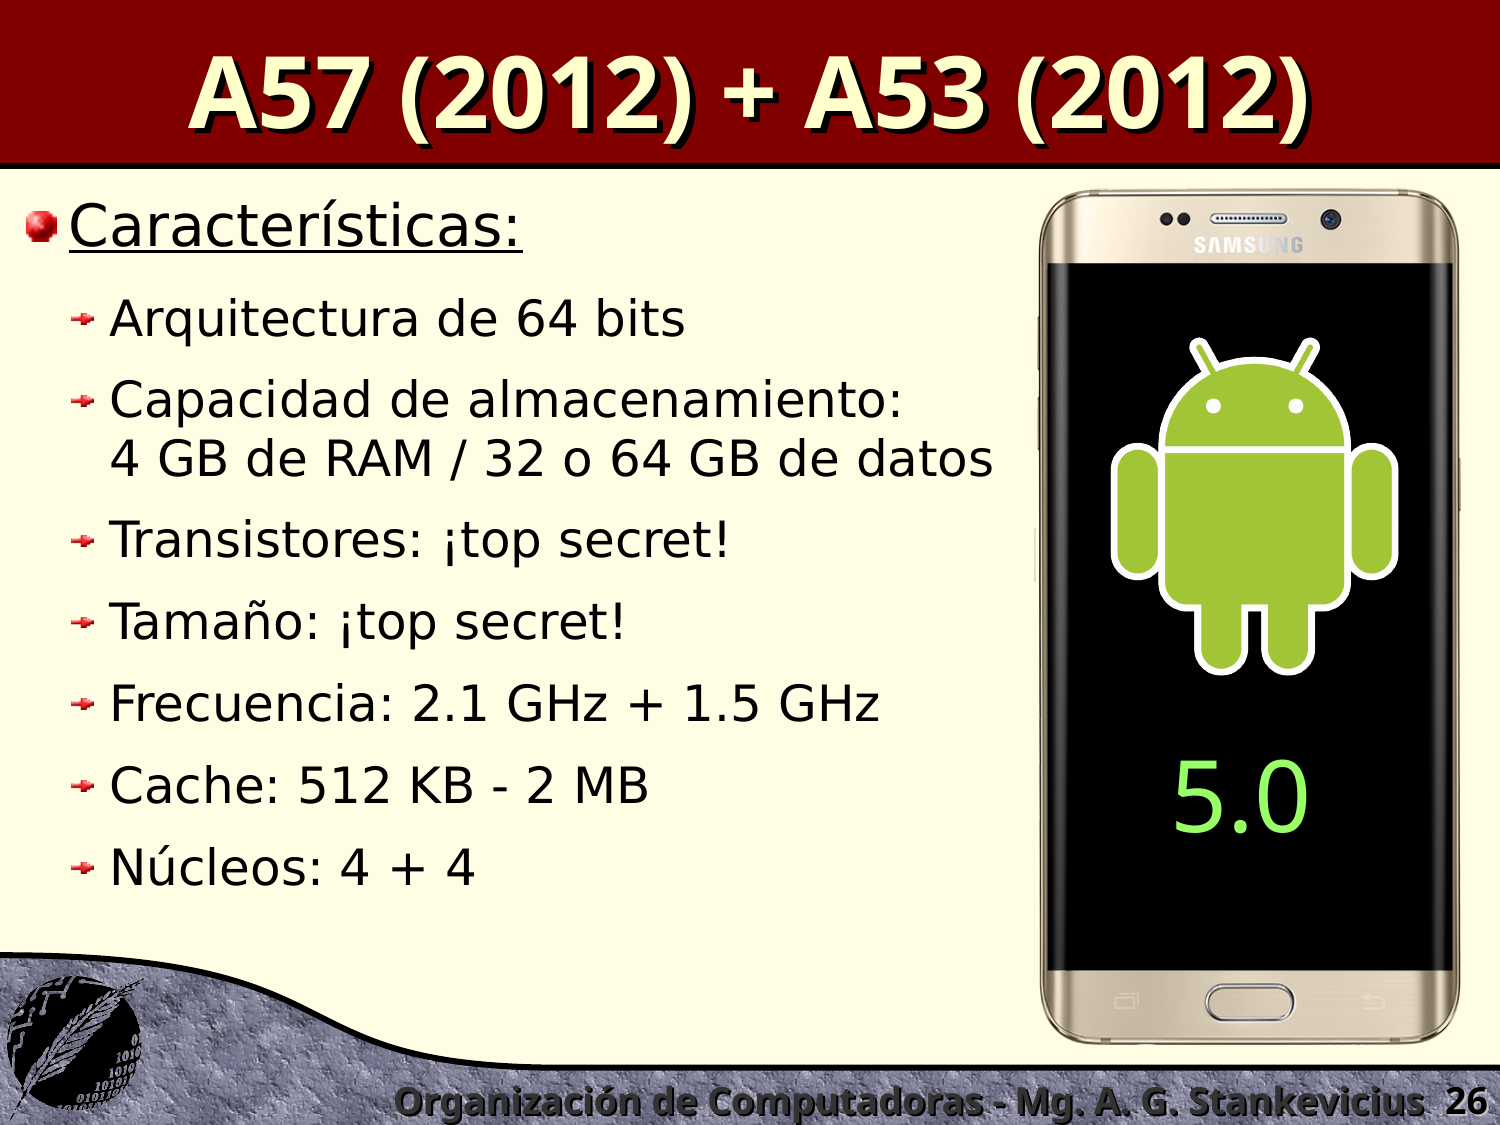

# A57 (2012) + A53 (2012)
Características:
Arquitectura de 64 bits
Capacidad de almacenamiento:
4 GB de RAM / 32 o 64 GB de datos
Transistores: ¡top secret!
Tamaño: ¡top secret!
Frecuencia: 2.1 GHz + 1.5 GHz
Cache: 512 KB - 2 MB
Núcleos: 4 + 4
5.0
26